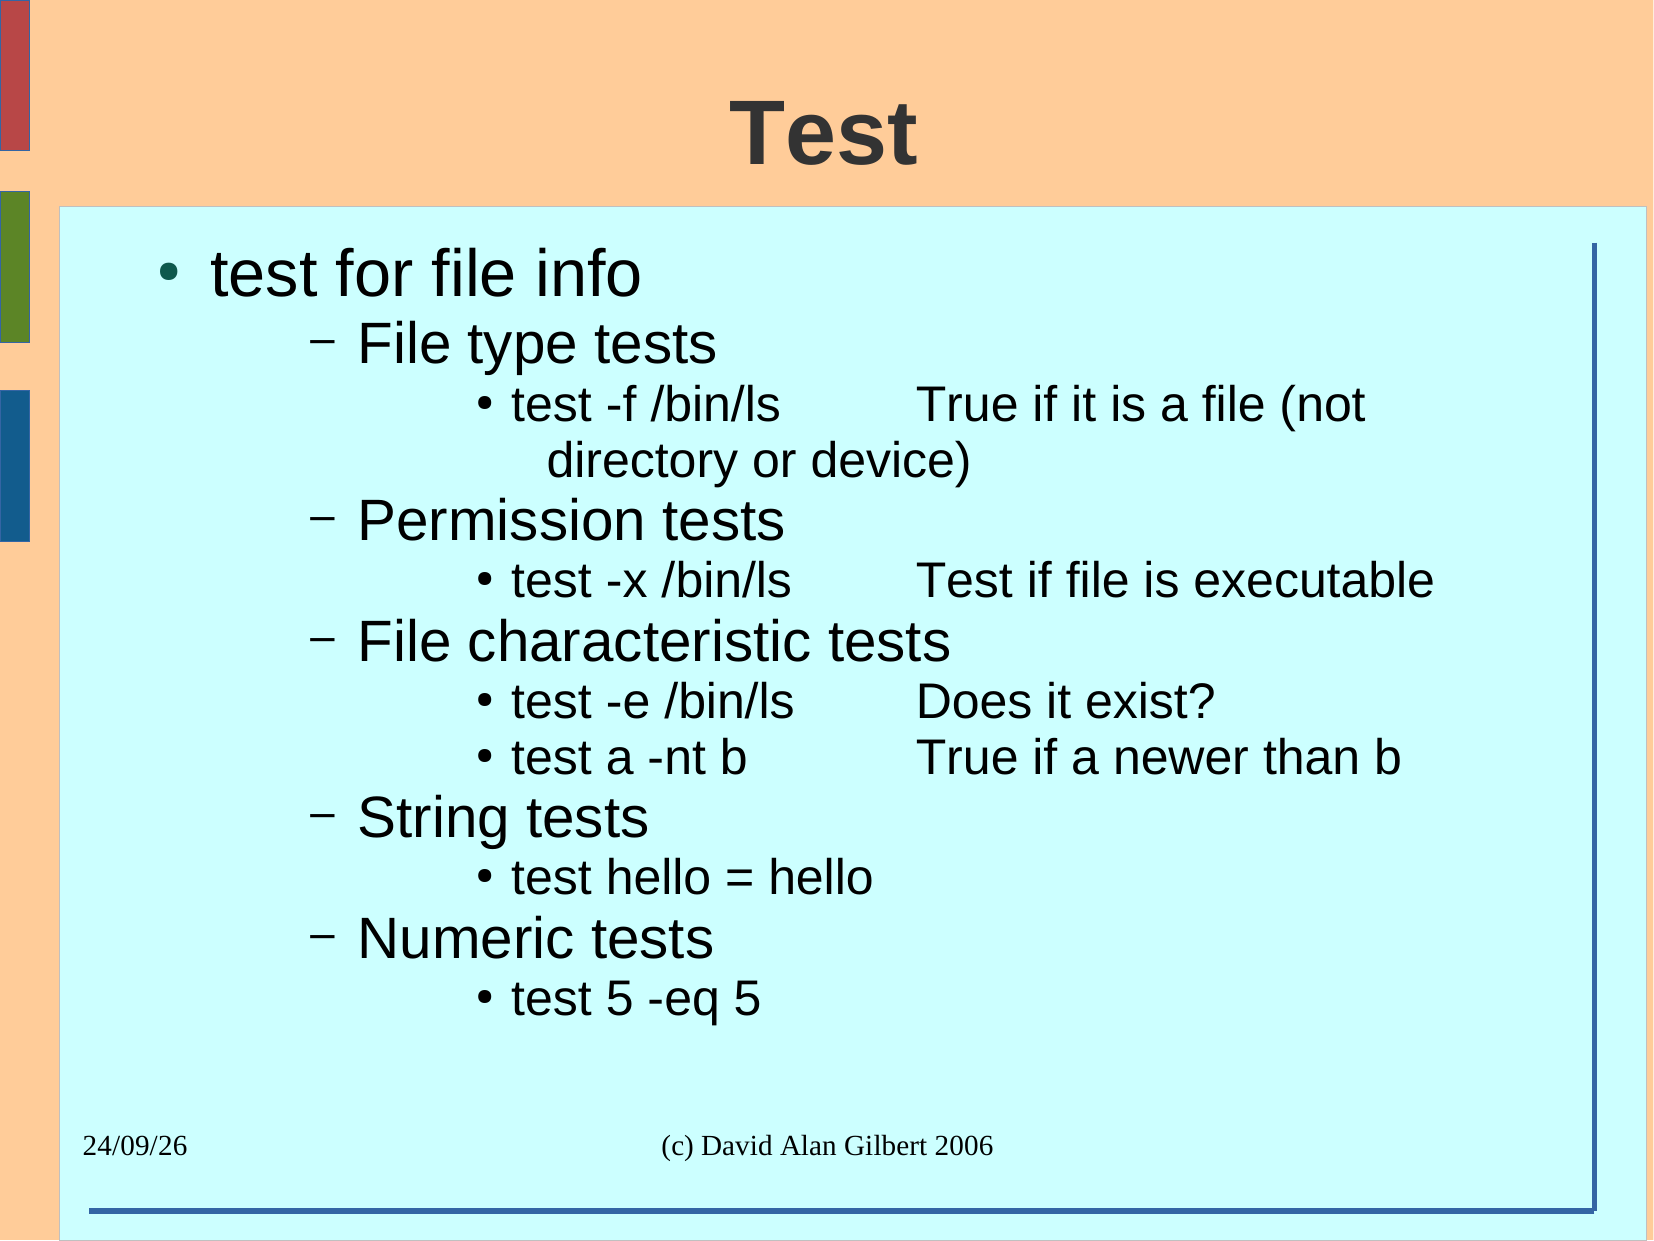

# Test
test for file info
File type tests
test -f /bin/ls		True if it is a file (not directory or device)
Permission tests
test -x /bin/ls		Test if file is executable
File characteristic tests
test -e /bin/ls		Does it exist?
test a -nt b			True if a newer than b
String tests
test hello = hello
Numeric tests
test 5 -eq 5
(c) David Alan Gilbert 2006